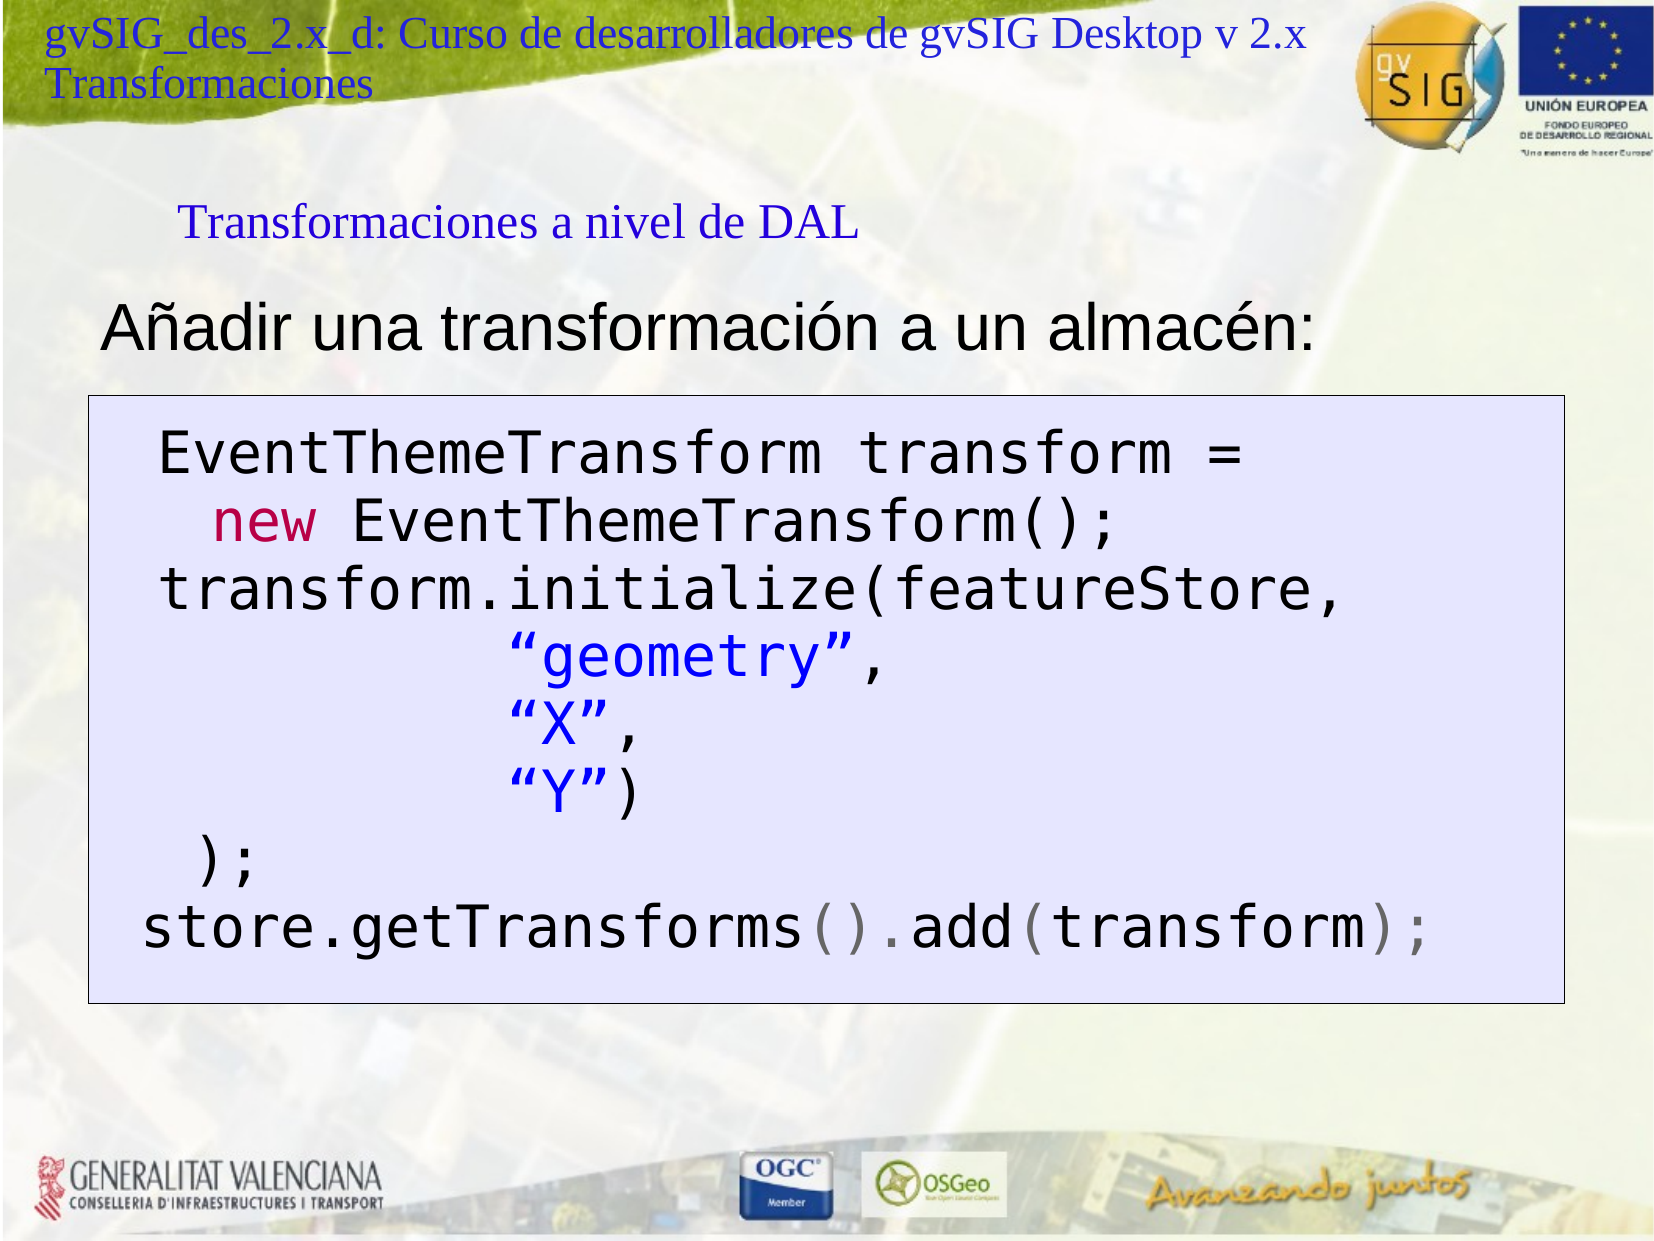

# Transformaciones a nivel de DAL
Añadir una transformación a un almacén:
EventThemeTransform transform = new EventThemeTransform();
transform.initialize(featureStore,
				“geometry”,
				“X”,
				“Y”)
 );
store.getTransforms().add(transform);